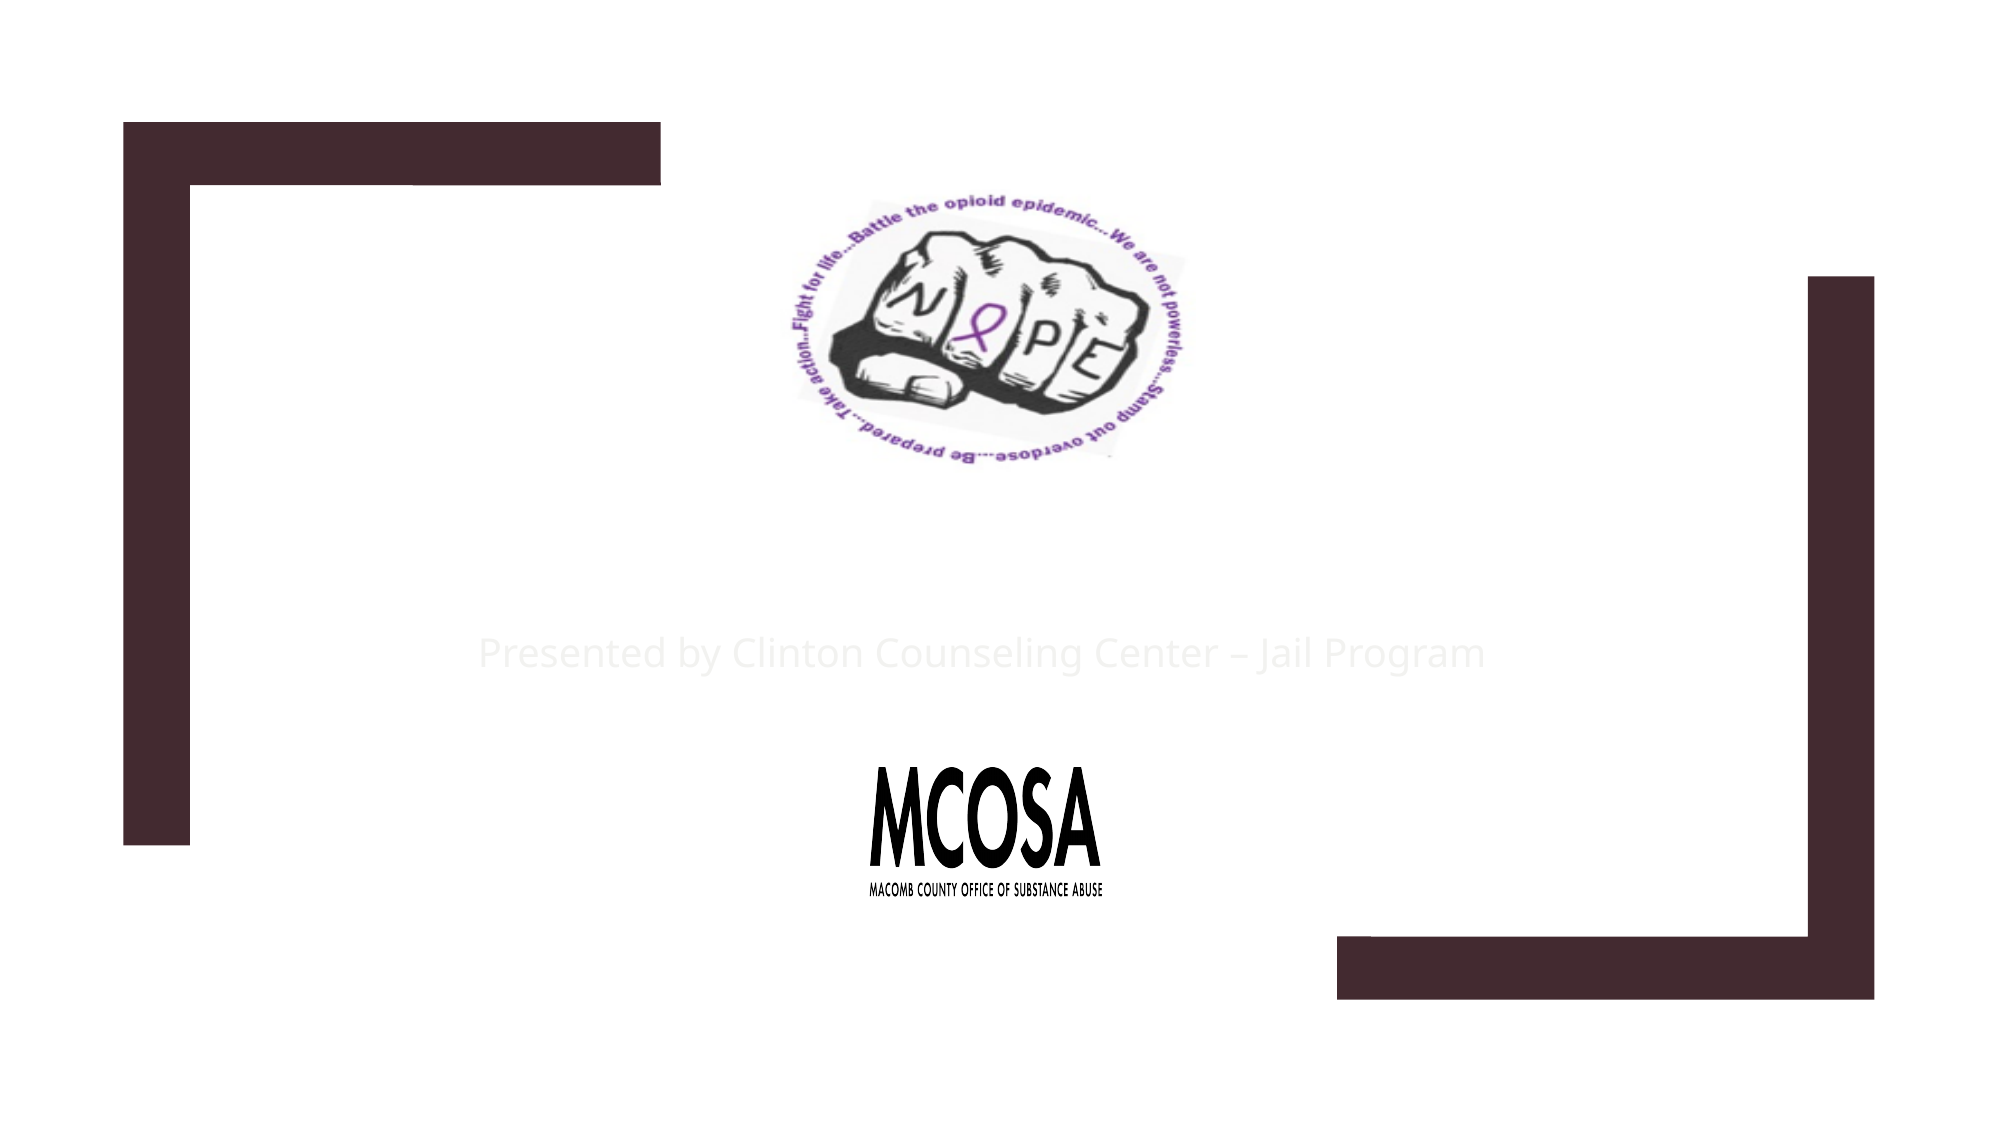

# Narcan overdose prevention education
Presented by Clinton Counseling Center – Jail Program